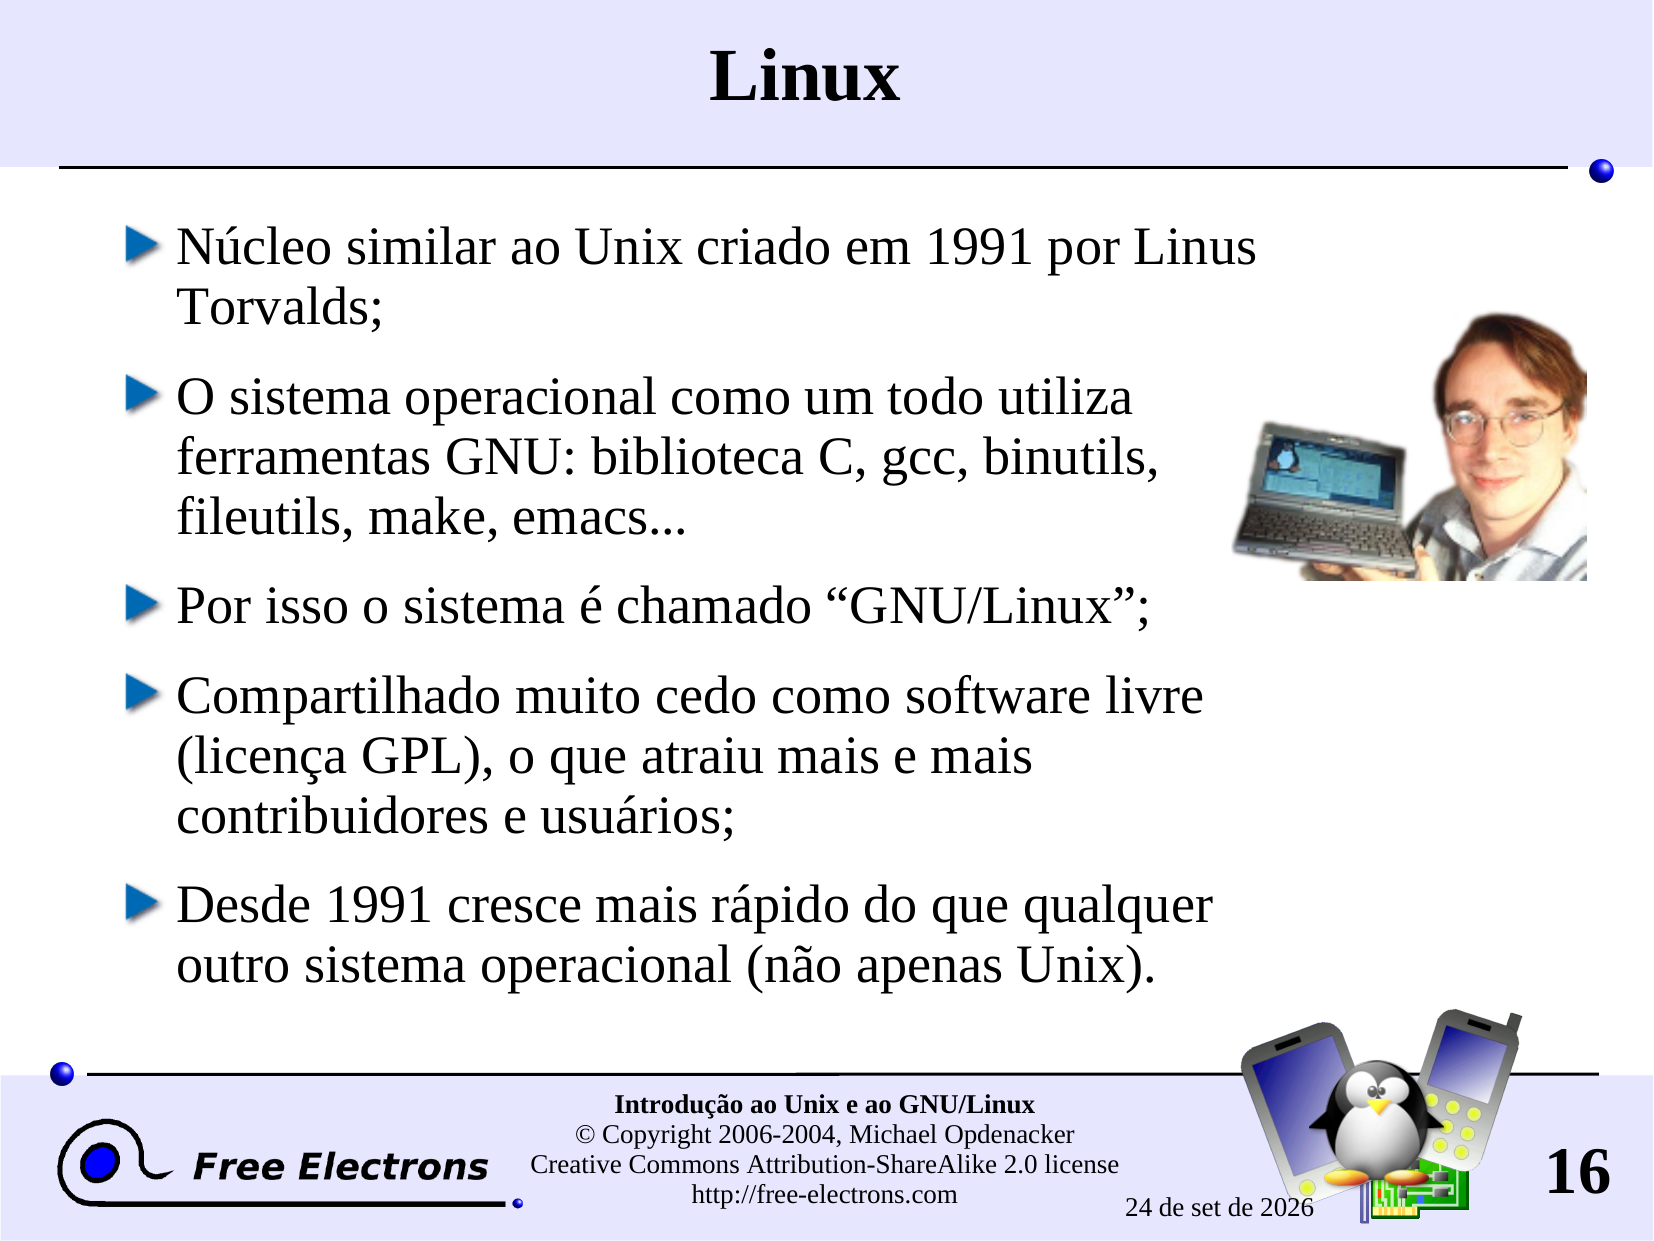

# Linux
Núcleo similar ao Unix criado em 1991 por Linus Torvalds;
O sistema operacional como um todo utiliza ferramentas GNU: biblioteca C, gcc, binutils, fileutils, make, emacs...
Por isso o sistema é chamado “GNU/Linux”;
Compartilhado muito cedo como software livre (licença GPL), o que atraiu mais e mais contribuidores e usuários;
Desde 1991 cresce mais rápido do que qualquer outro sistema operacional (não apenas Unix).